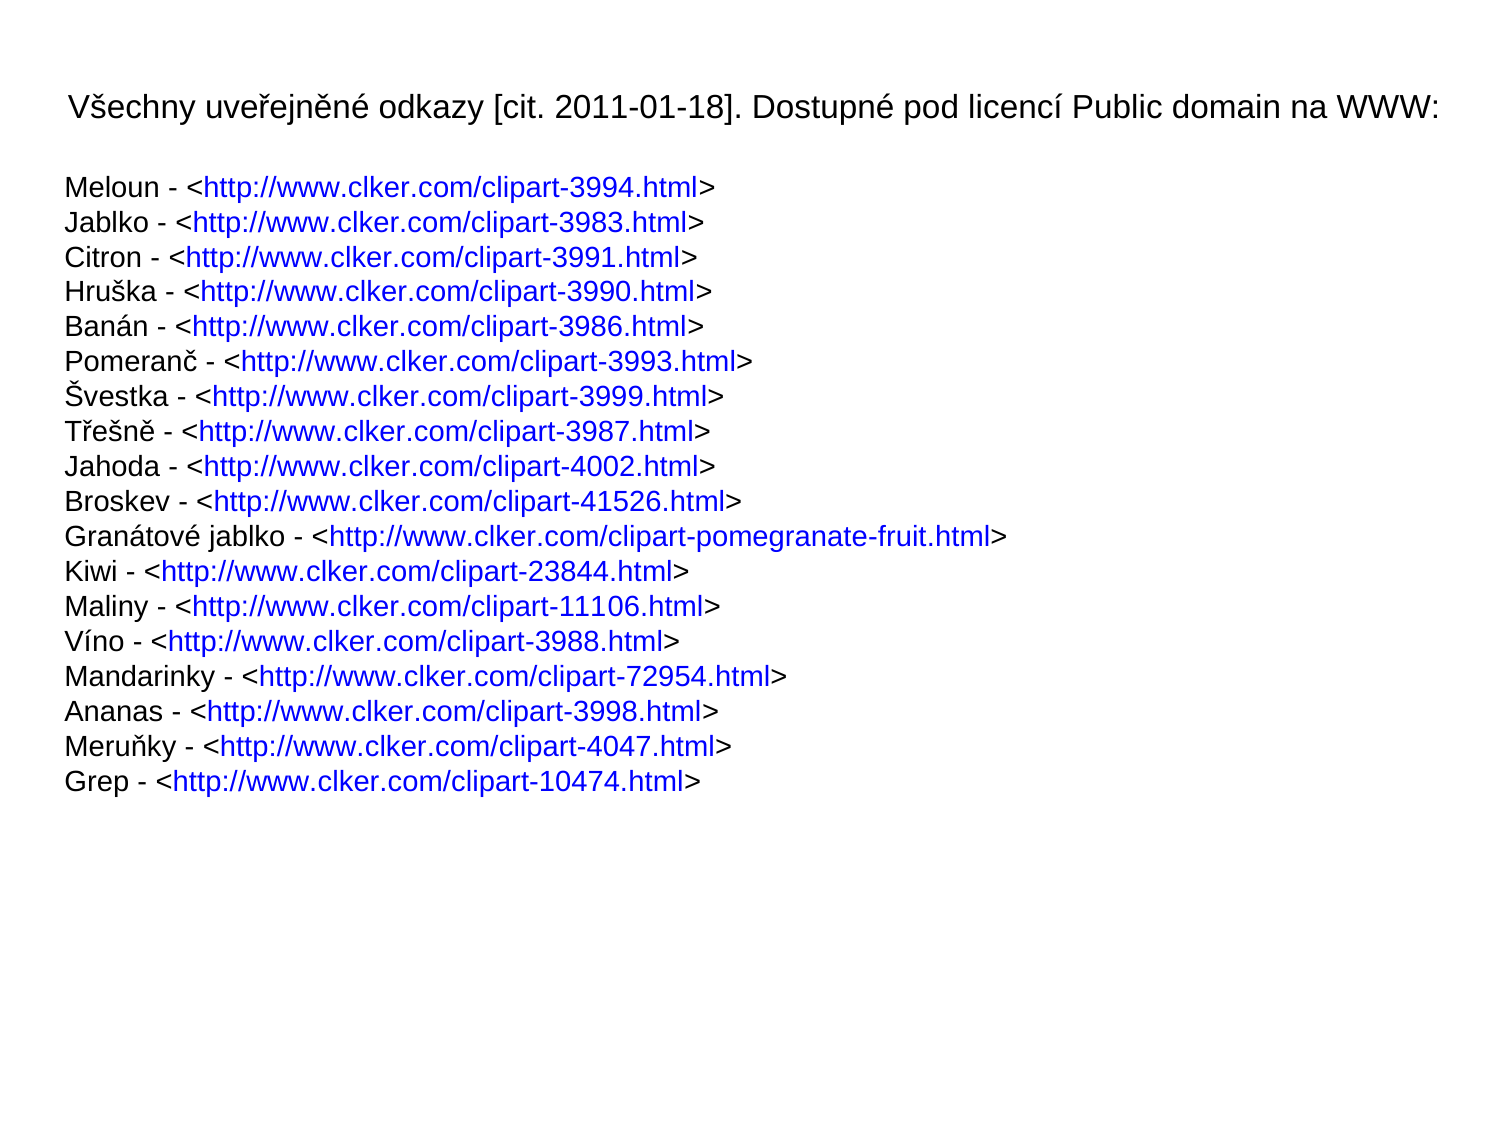

Všechny uveřejněné odkazy [cit. 2011-01-18]. Dostupné pod licencí Public domain na WWW:
Meloun - <http://www.clker.com/clipart-3994.html>
Jablko - <http://www.clker.com/clipart-3983.html>
Citron - <http://www.clker.com/clipart-3991.html>
Hruška - <http://www.clker.com/clipart-3990.html>
Banán - <http://www.clker.com/clipart-3986.html>
Pomeranč - <http://www.clker.com/clipart-3993.html>
Švestka - <http://www.clker.com/clipart-3999.html>
Třešně - <http://www.clker.com/clipart-3987.html>
Jahoda - <http://www.clker.com/clipart-4002.html>
Broskev - <http://www.clker.com/clipart-41526.html>
Granátové jablko - <http://www.clker.com/clipart-pomegranate-fruit.html>
Kiwi - <http://www.clker.com/clipart-23844.html>
Maliny - <http://www.clker.com/clipart-11106.html>
Víno - <http://www.clker.com/clipart-3988.html>
Mandarinky - <http://www.clker.com/clipart-72954.html>
Ananas - <http://www.clker.com/clipart-3998.html>
Meruňky - <http://www.clker.com/clipart-4047.html>
Grep - <http://www.clker.com/clipart-10474.html>